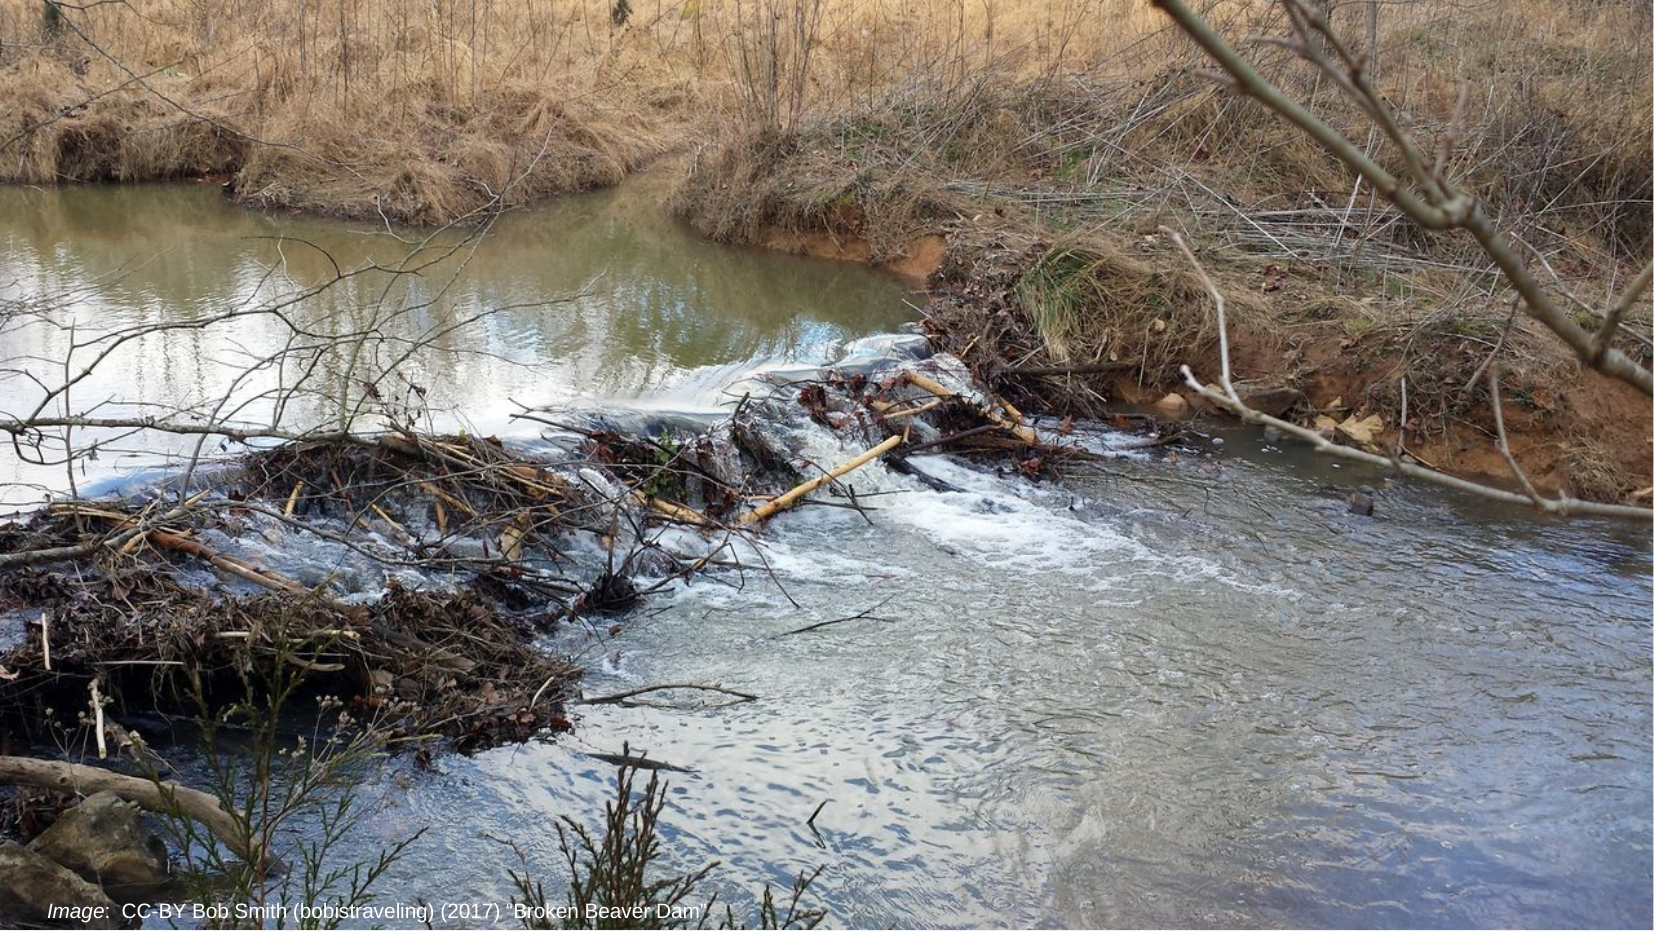

#
Systems Changes: Errors and Breakdowns; Approaches; Learning
March 2019
Image: CC-BY Bob Smith (bobistraveling) (2017) “Broken Beaver Dam”